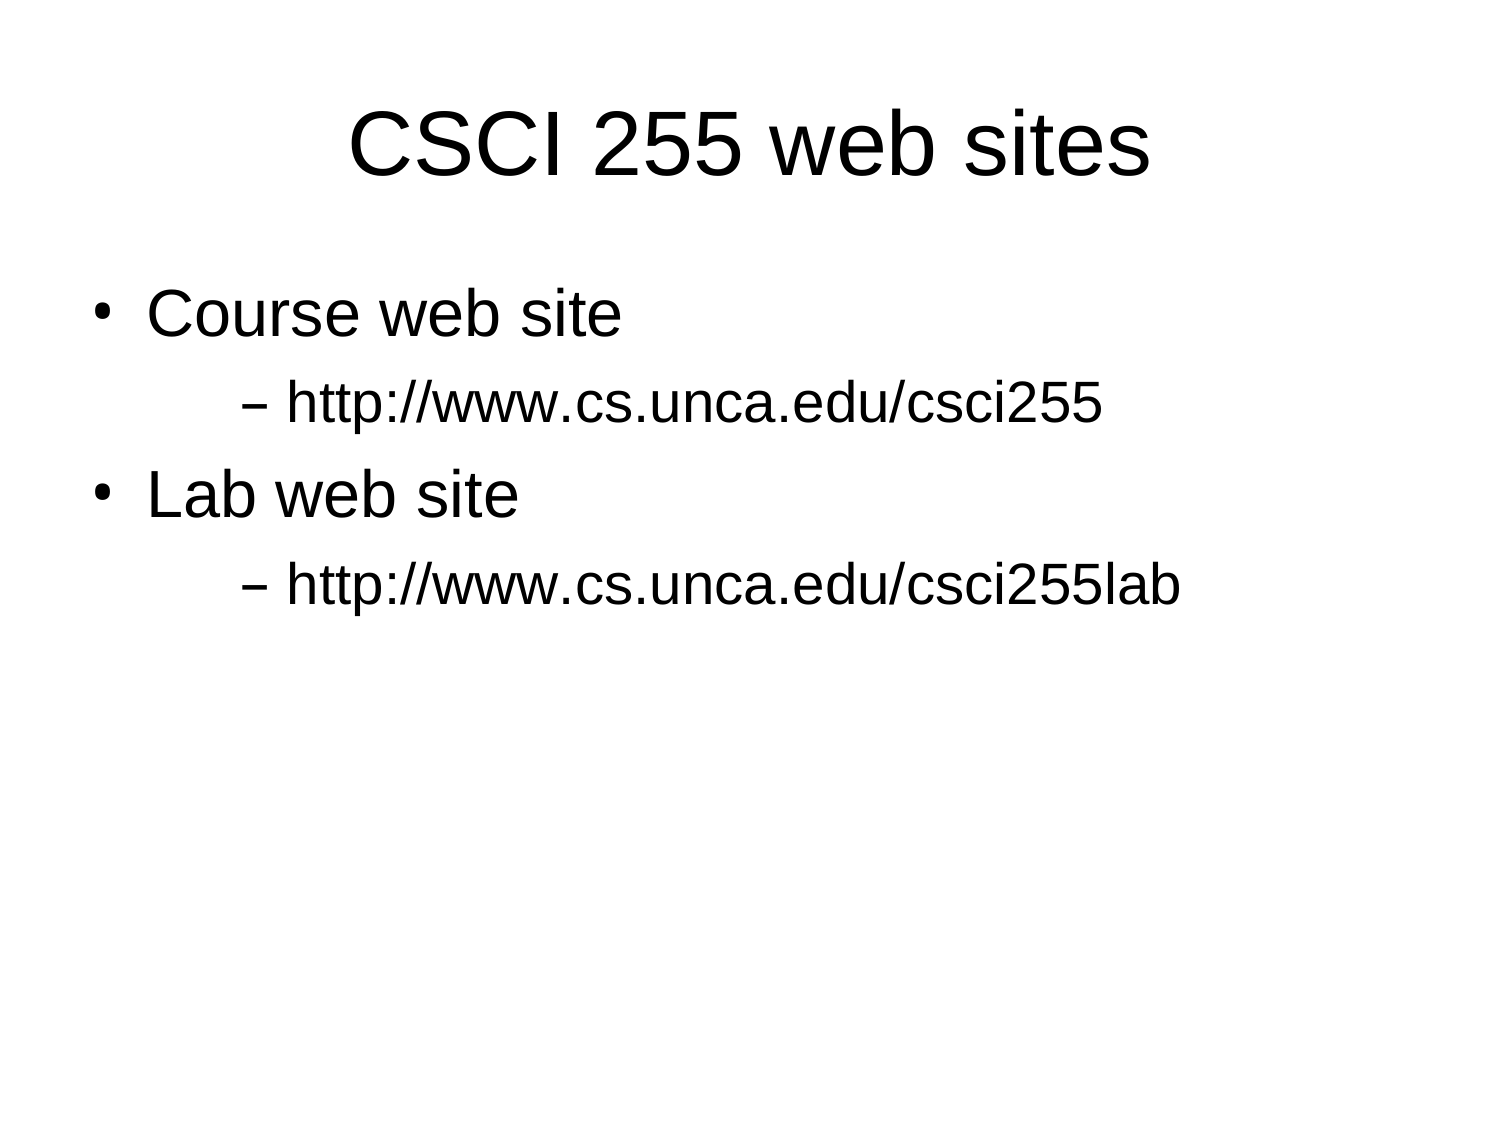

# CSCI 255 web sites
Course web site
http://www.cs.unca.edu/csci255
Lab web site
http://www.cs.unca.edu/csci255lab